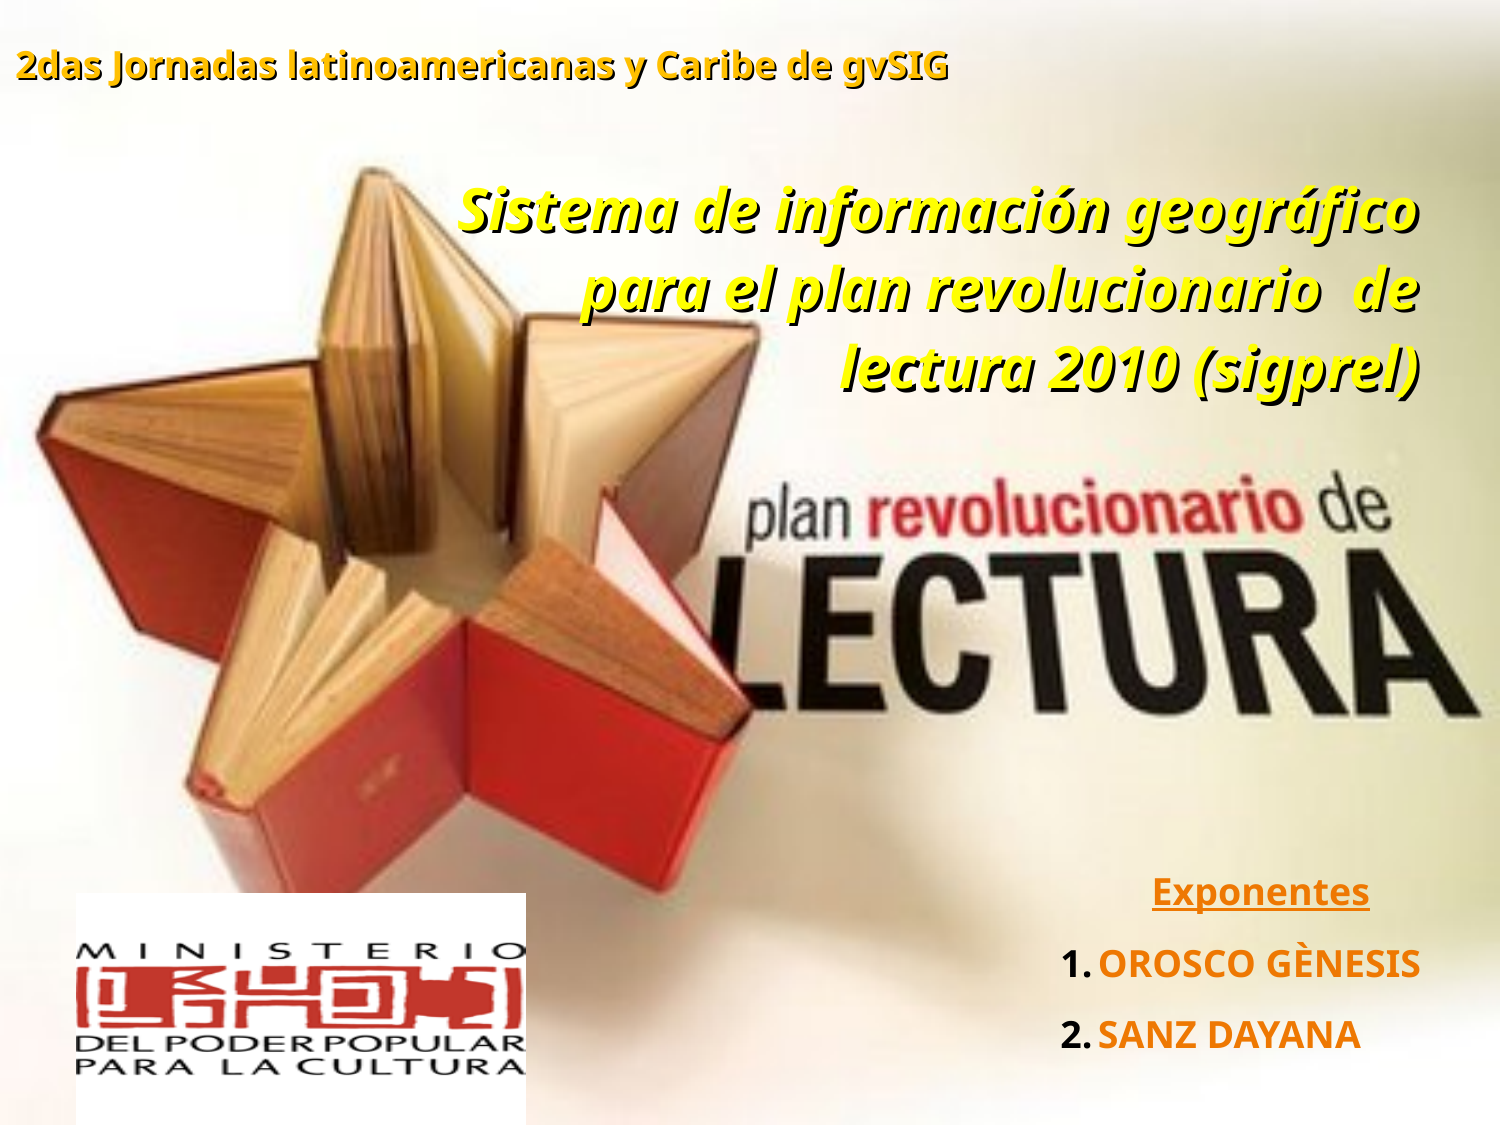

2das Jornadas latinoamericanas y Caribe de gvSIG
Sistema de información geográfico para el plan revolucionario de lectura 2010 (sigprel)
Exponentes
OROSCO GÈNESIS
SANZ DAYANA